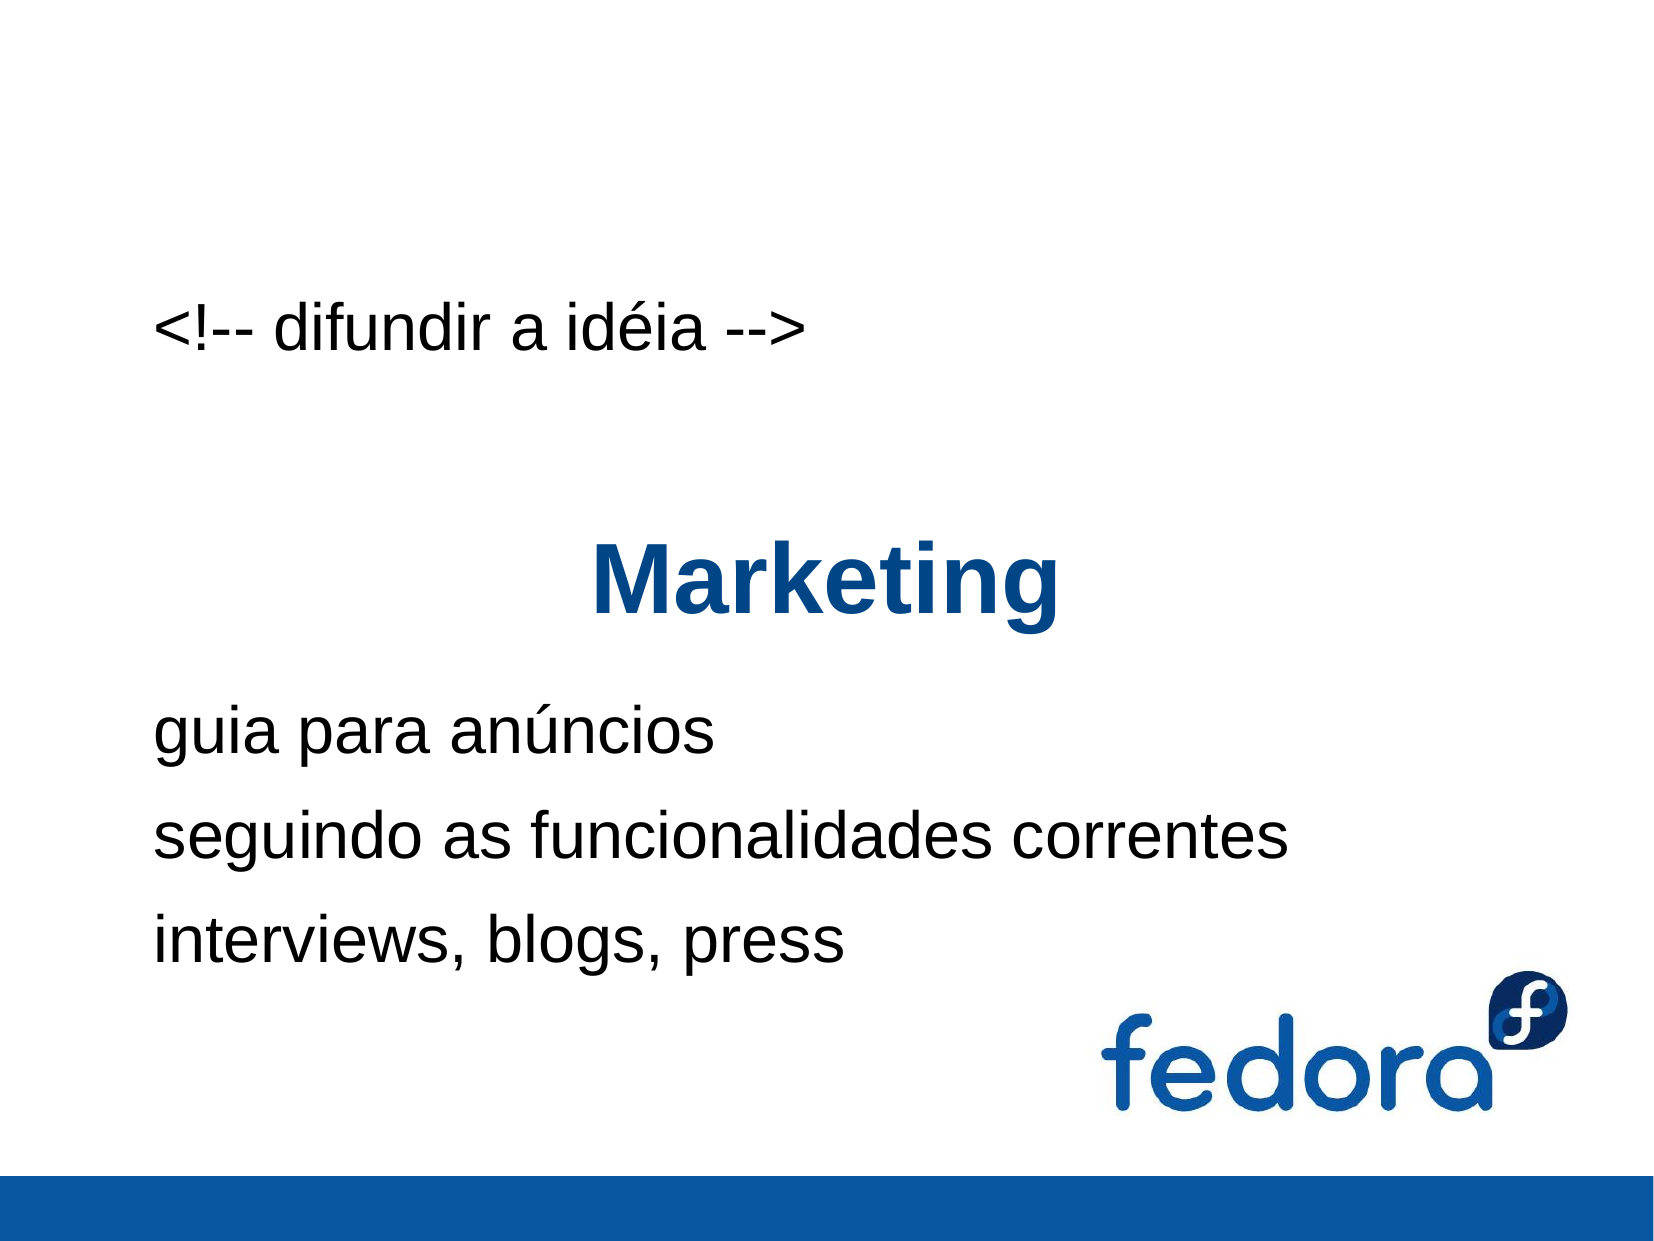

# Marketing
<!-- difundir a idéia -->
guia para anúncios
seguindo as funcionalidades correntes
interviews, blogs, press